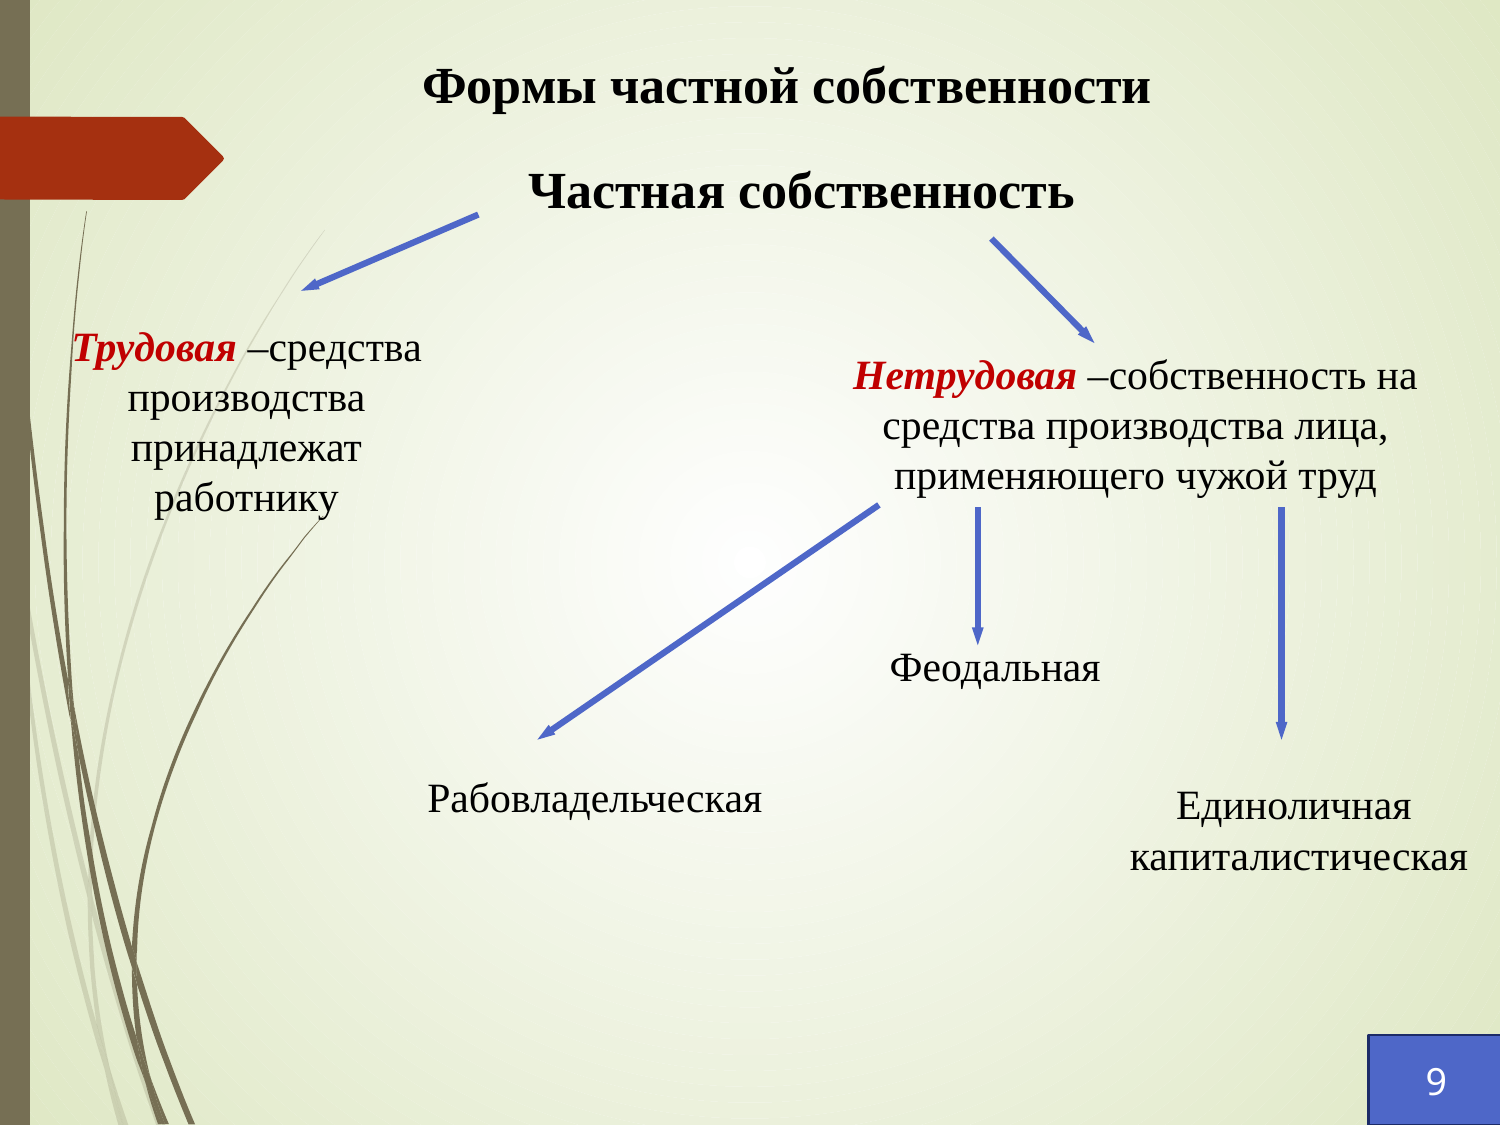

Формы частной собственности
Частная собственность
Трудовая –средства производства принадлежат работнику
Нетрудовая –собственность на средства производства лица, применяющего чужой труд
Феодальная
Рабовладельческая
Единоличная
капиталистическая
9